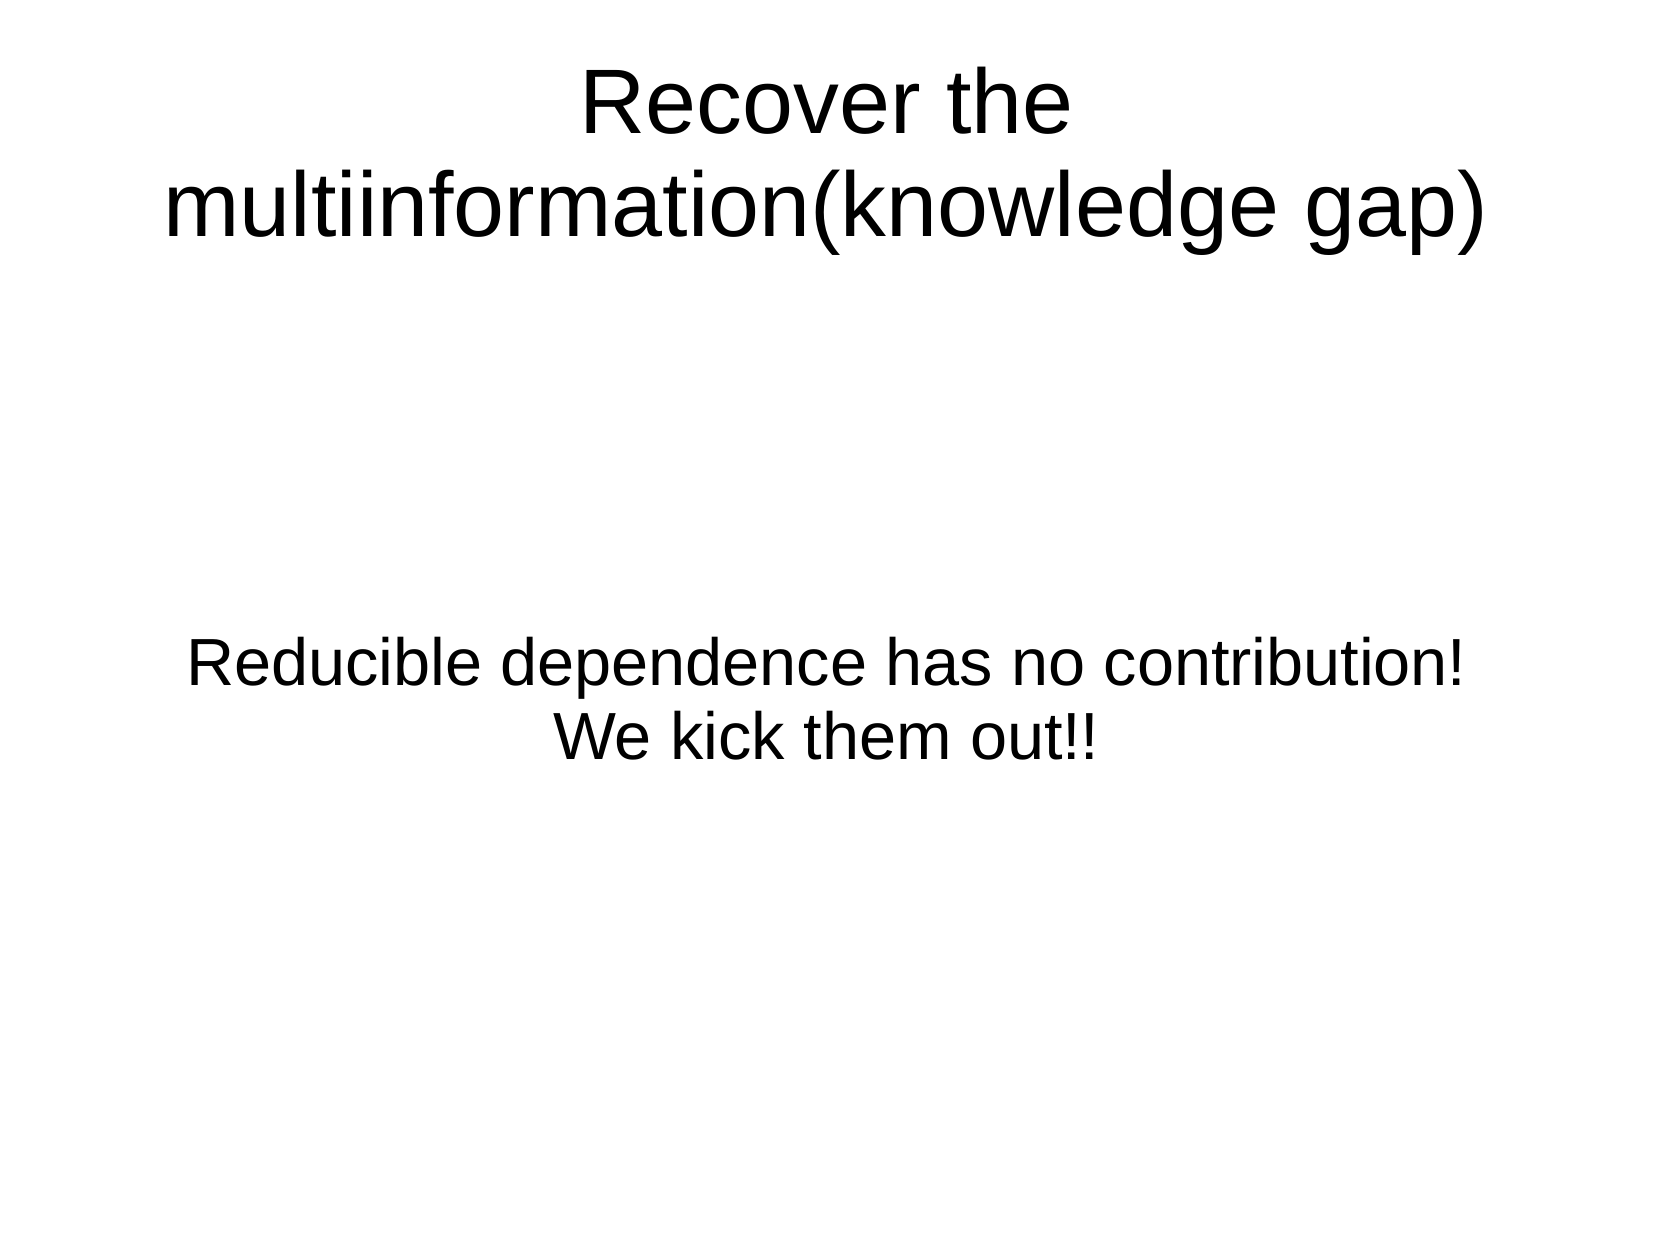

# Recover the multiinformation(knowledge gap)
Reducible dependence has no contribution!
We kick them out!!